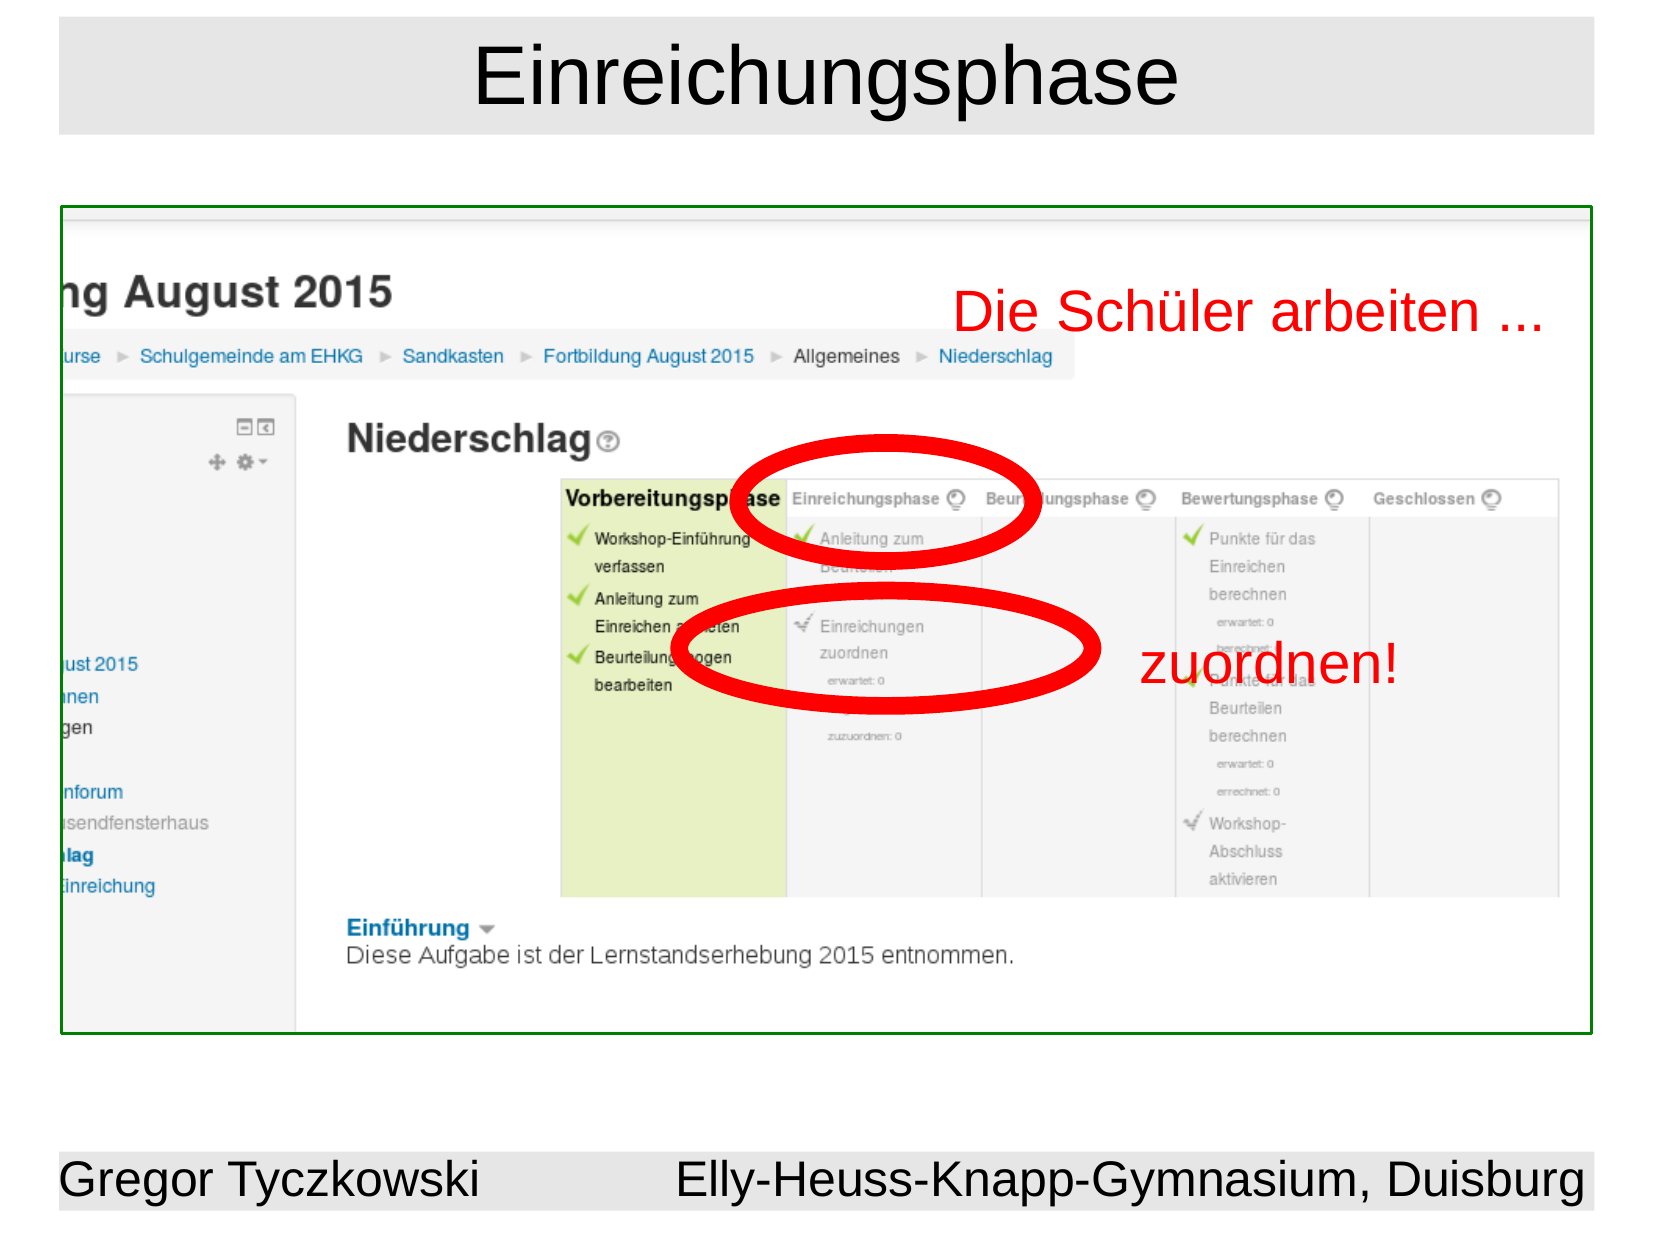

Einreichungsphase
Die Schüler arbeiten ...
zuordnen!
# Gregor Tyczkowski Elly-Heuss-Knapp-Gymnasium, Duisburg